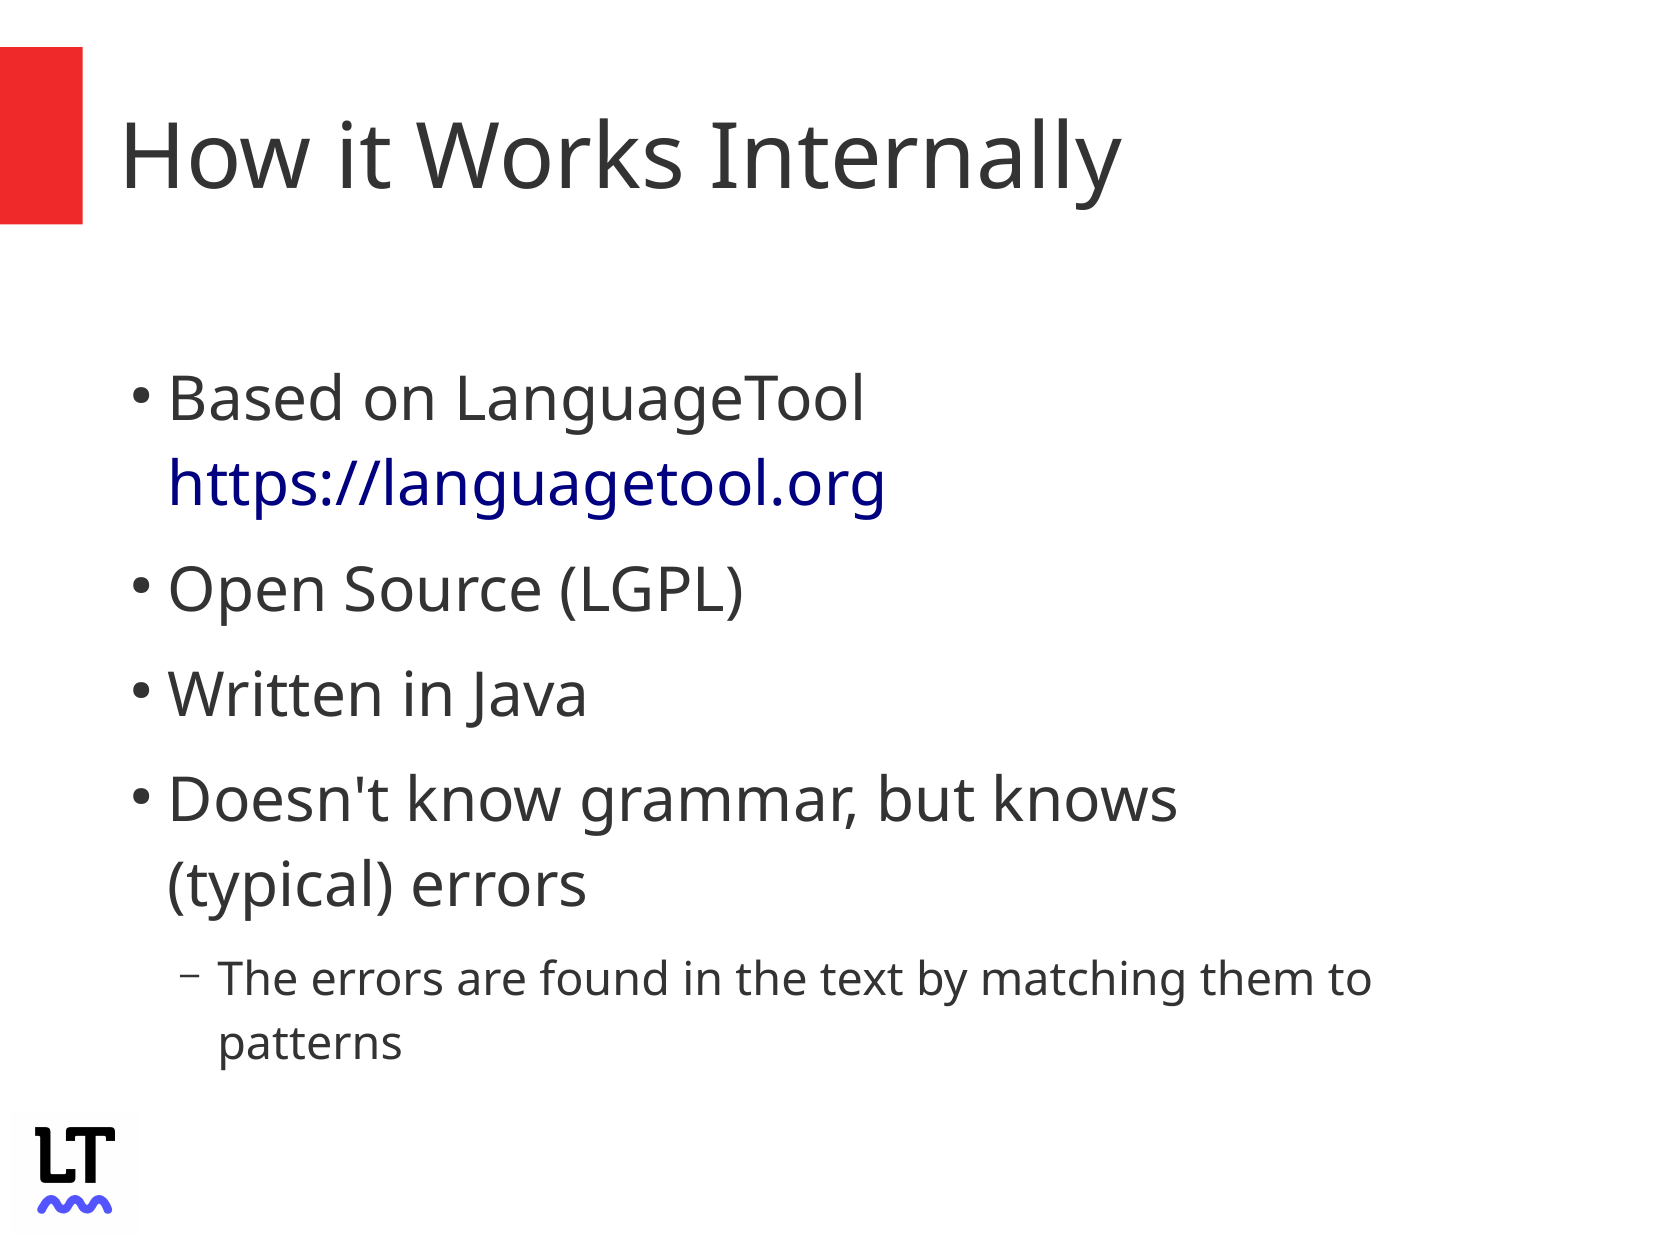

# How it Works Internally
Based on LanguageTool https://languagetool.org
Open Source (LGPL)
Written in Java
Doesn't know grammar, but knows
(typical) errors
The errors are found in the text by matching them to patterns